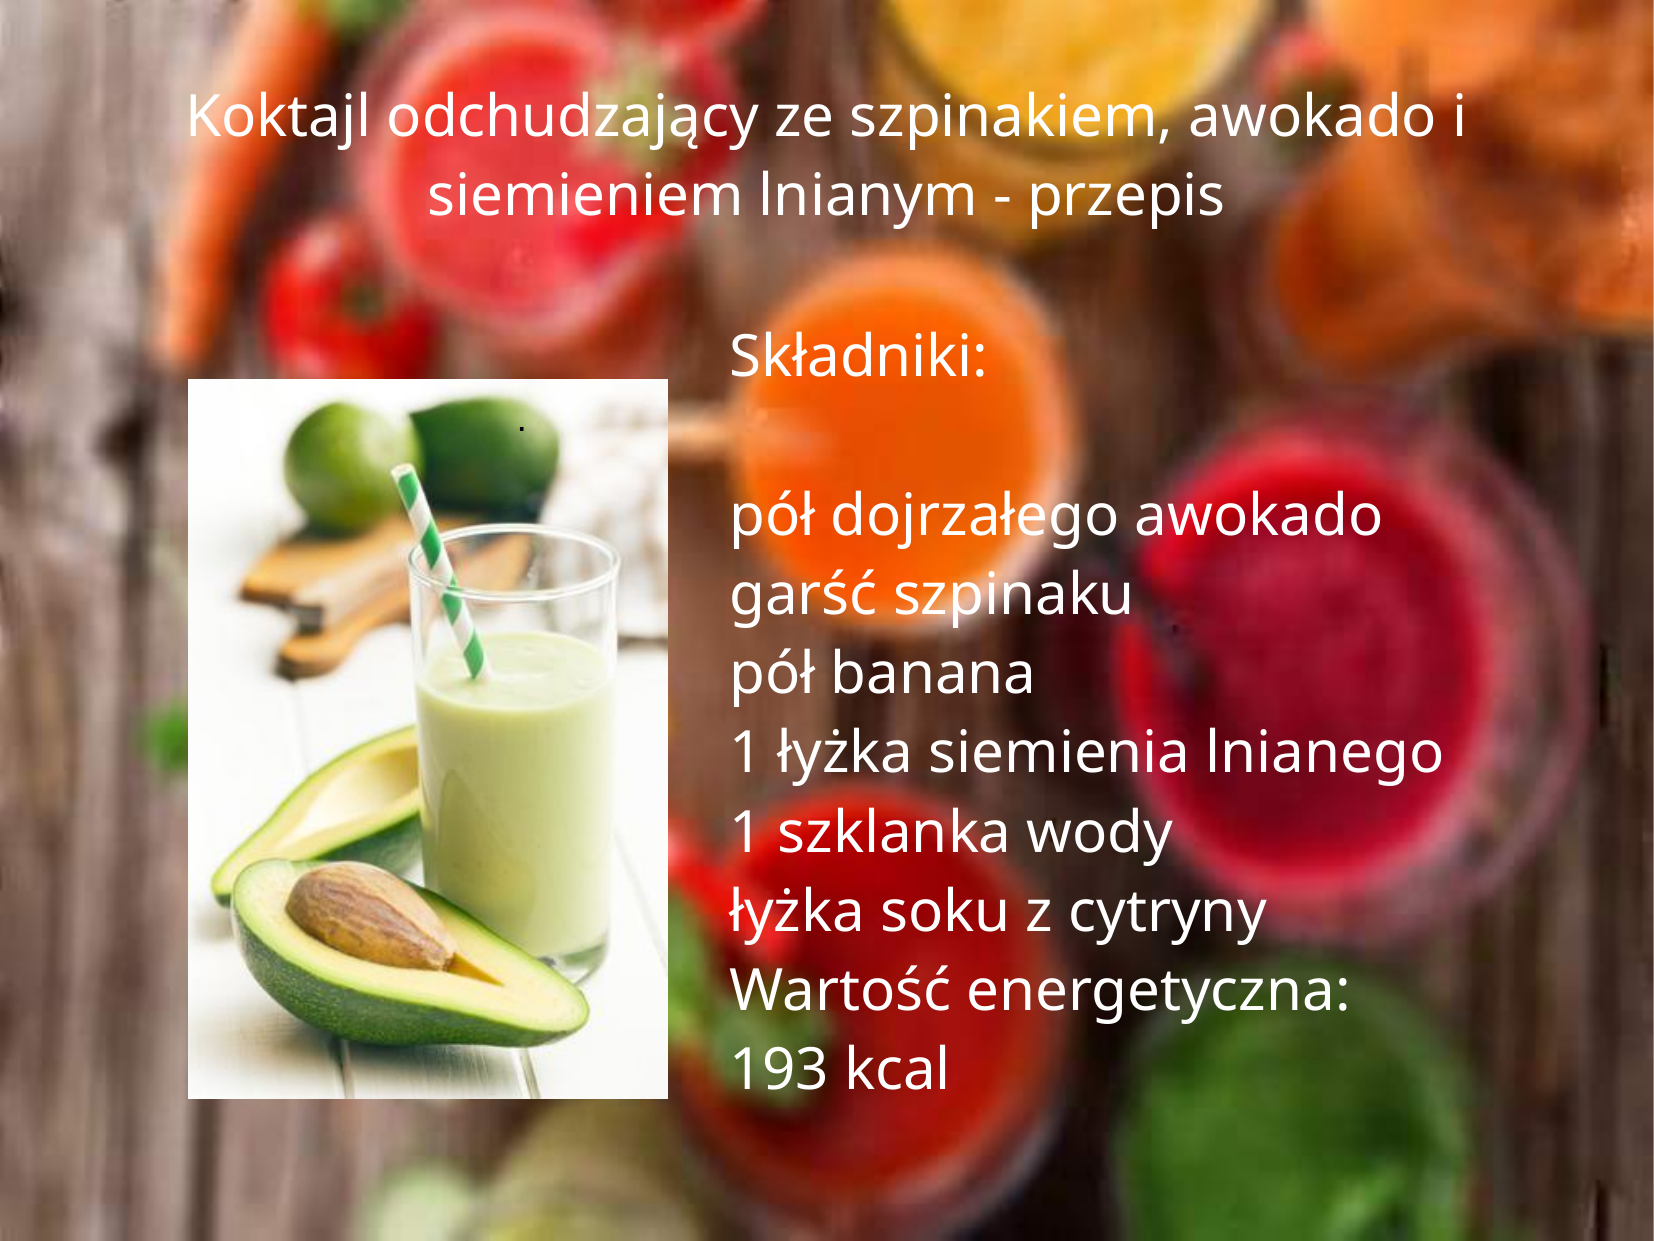

# Koktajl odchudzający ze szpinakiem, awokado i siemieniem lnianym - przepis
Składniki:
pół dojrzałego awokado
garść szpinaku
pół banana
1 łyżka siemienia lnianego
1 szklanka wody
łyżka soku z cytryny
Wartość energetyczna: 193 kcal
.